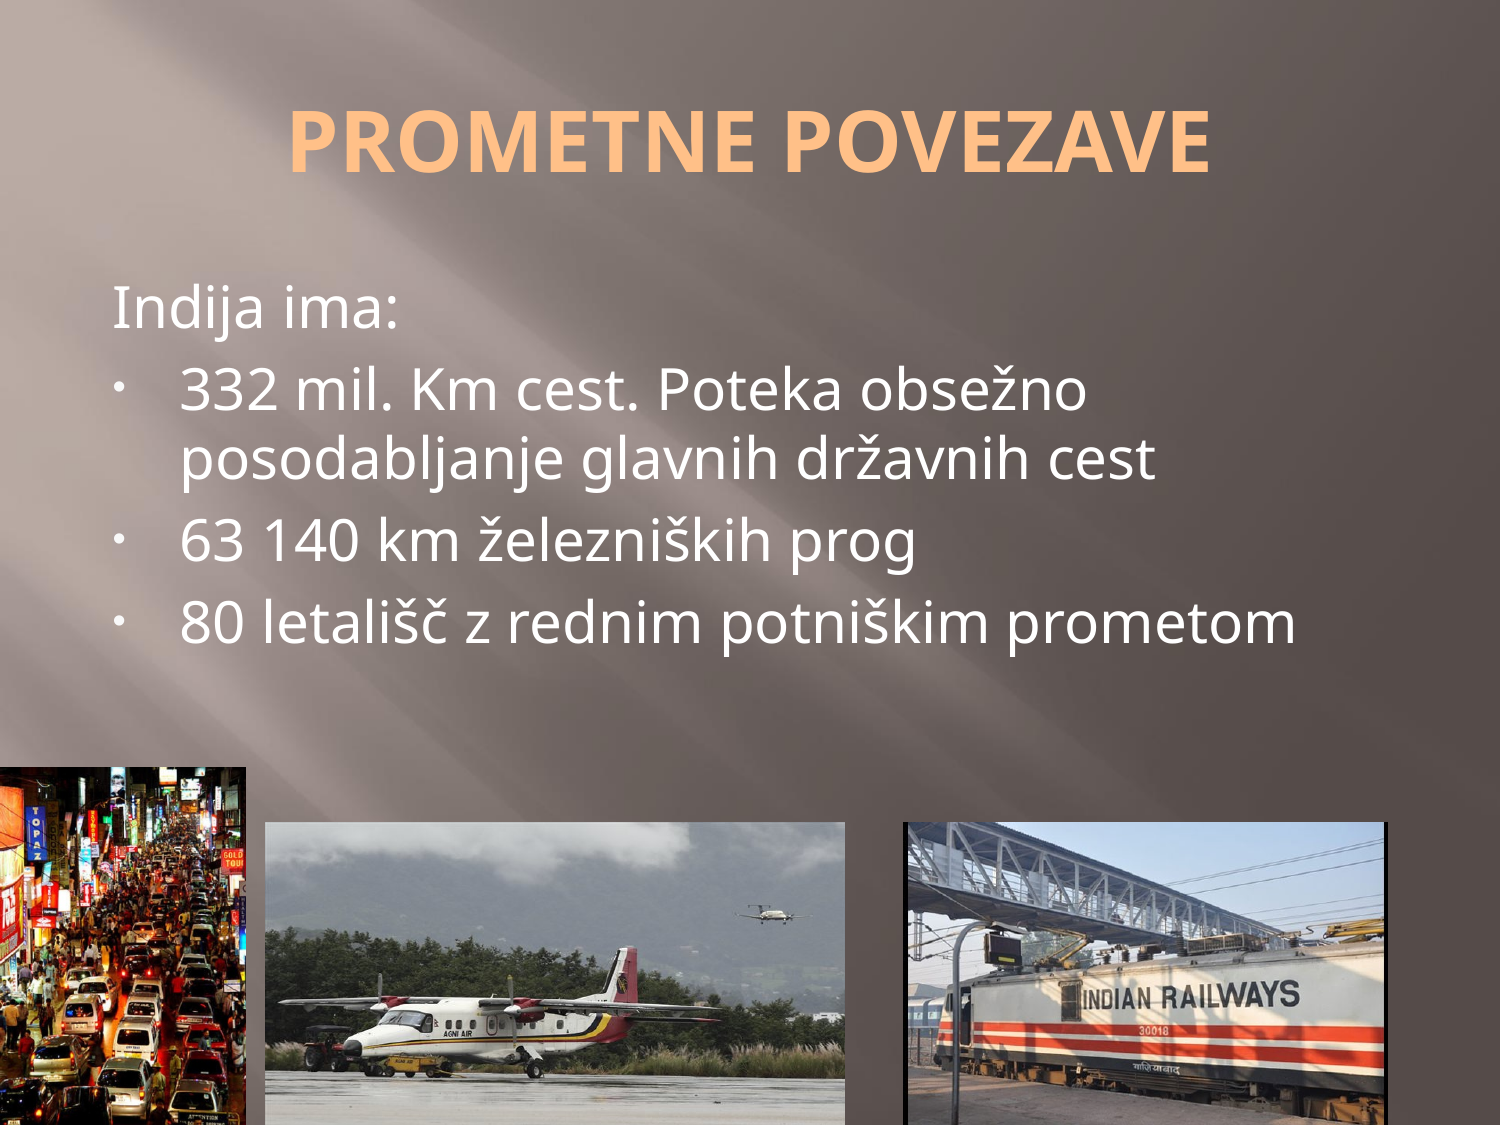

# PROMETNE POVEZAVE
Indija ima:
332 mil. Km cest. Poteka obsežno posodabljanje glavnih državnih cest
63 140 km železniških prog
80 letališč z rednim potniškim prometom